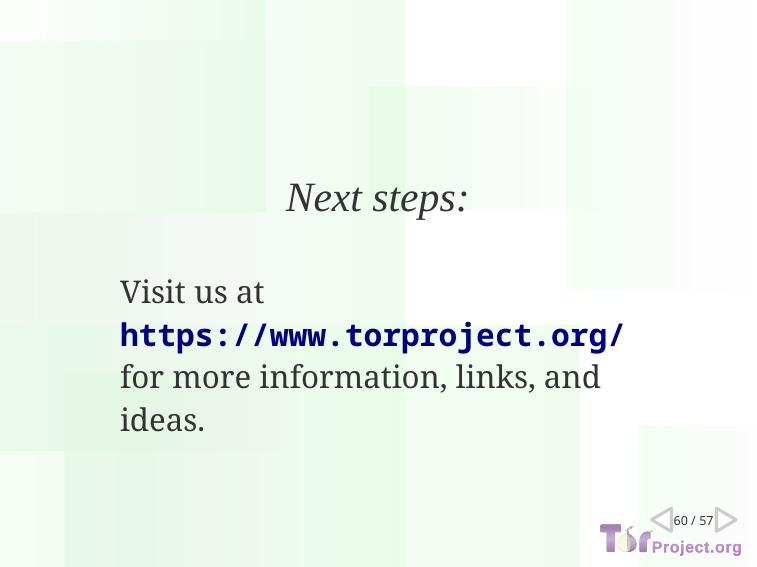

Next steps:
Visit us at https://www.torproject.org/ for more information, links, and ideas.